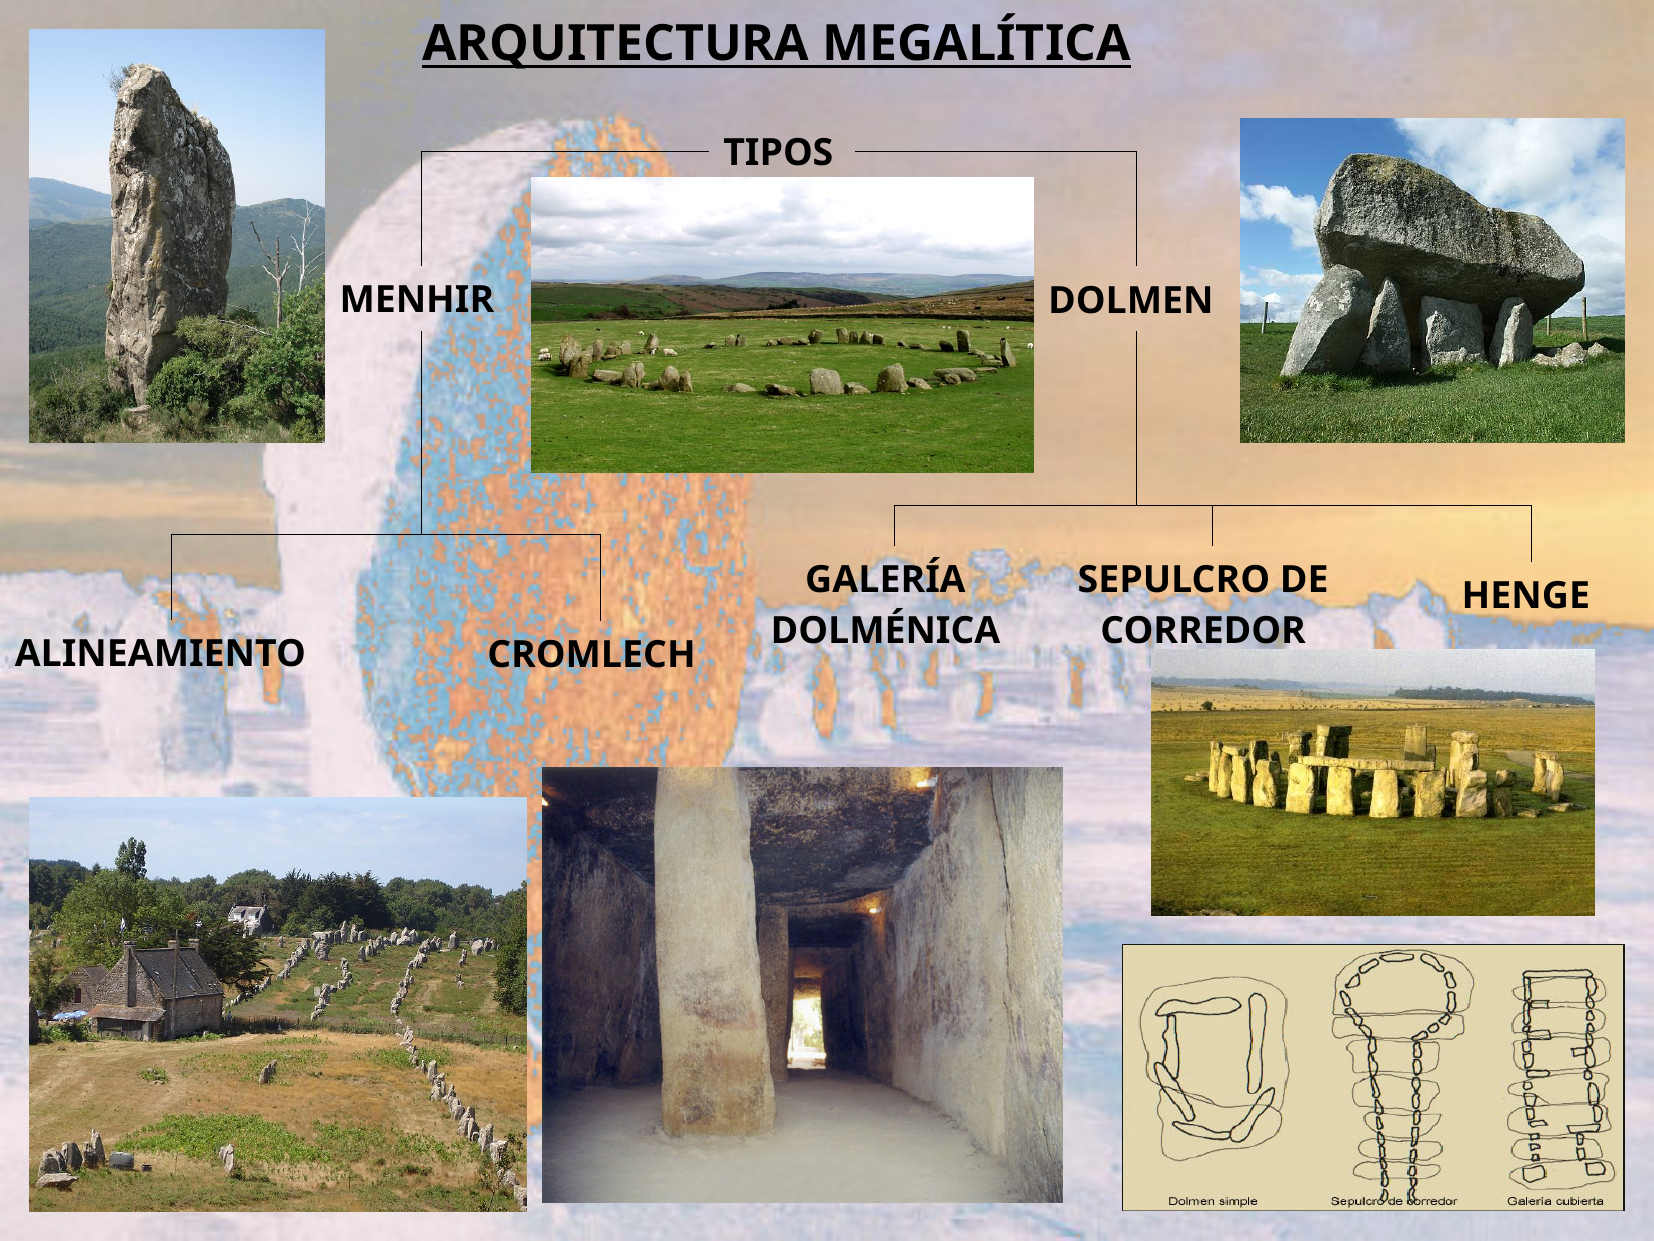

ARQUITECTURA MEGALÍTICA
TIPOS
MENHIR
DOLMEN
GALERÍA
DOLMÉNICA
SEPULCRO DE
CORREDOR
HENGE
ALINEAMIENTO
CROMLECH